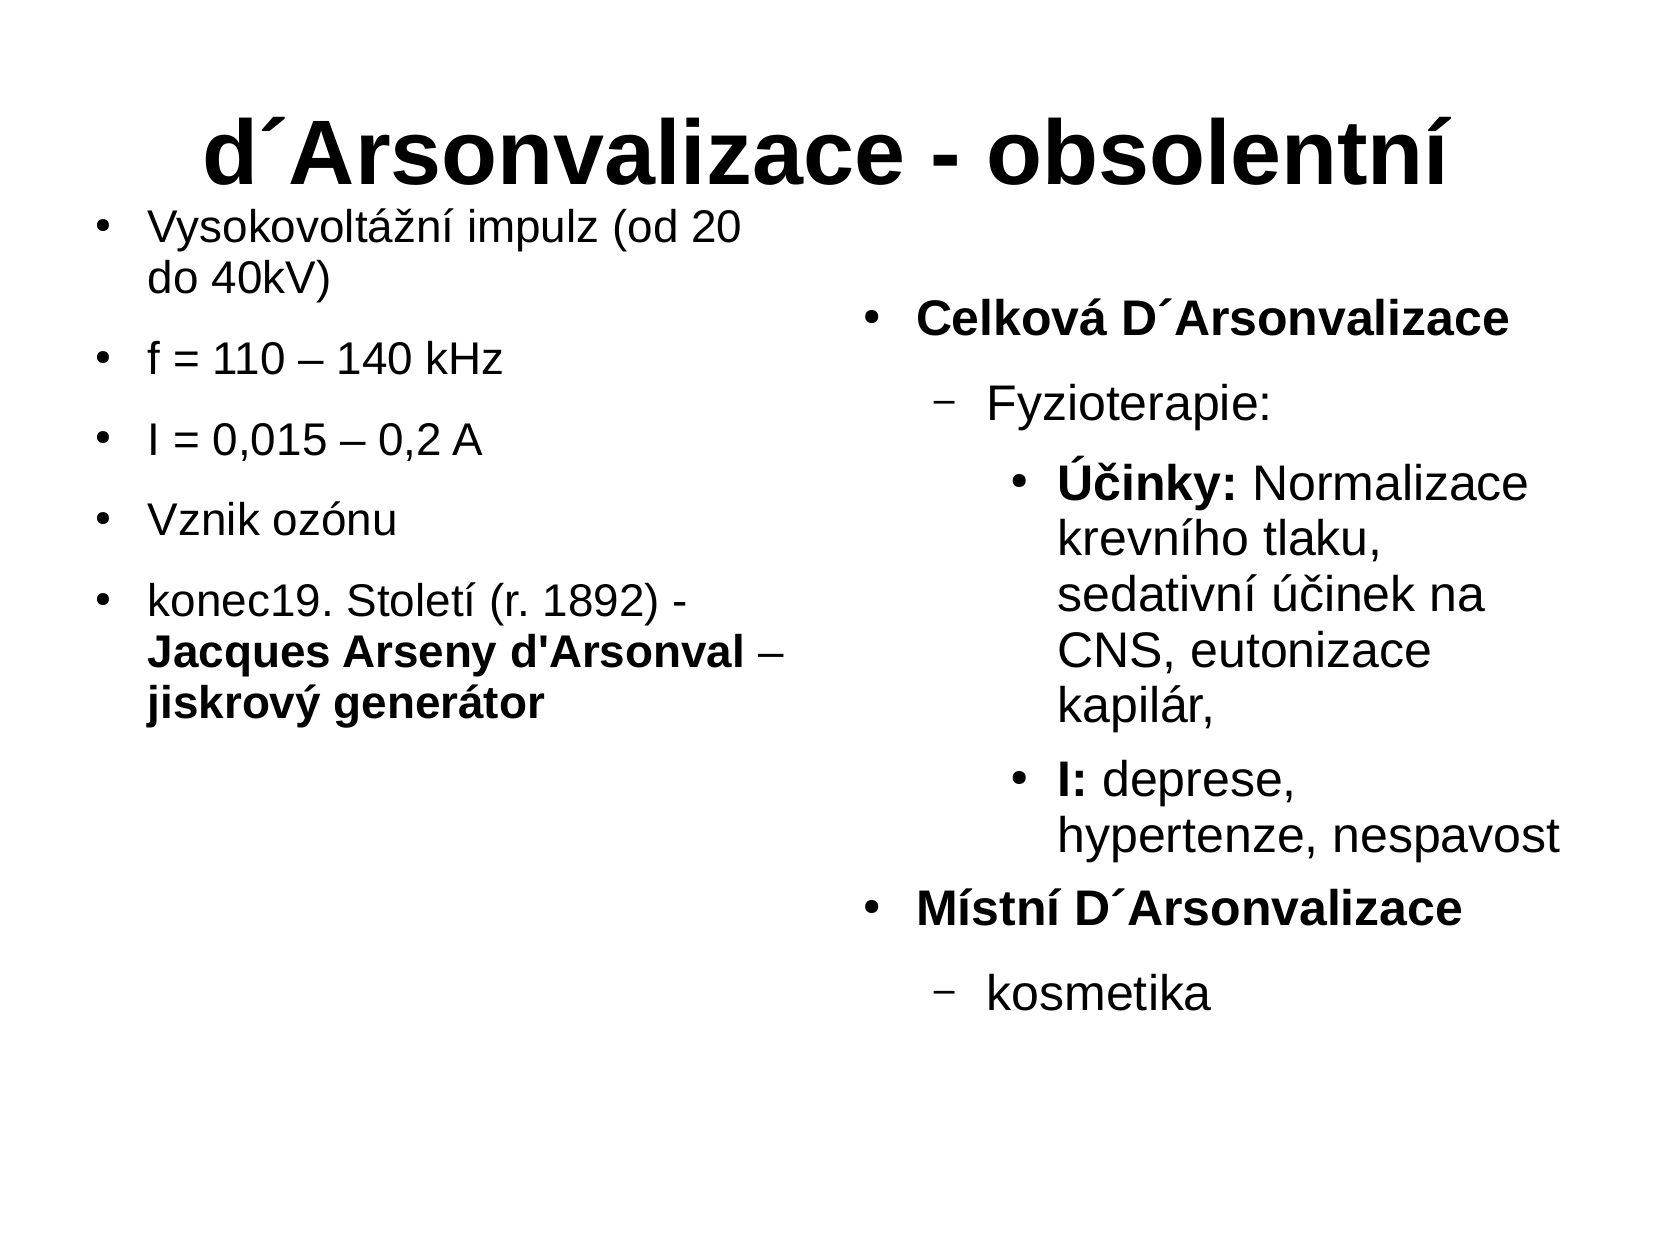

# d´Arsonvalizace - obsolentní
Vysokovoltážní impulz (od 20 do 40kV)
f = 110 – 140 kHz
I = 0,015 – 0,2 A
Vznik ozónu
konec19. Století (r. 1892) - Jacques Arseny d'Arsonval – jiskrový generátor
Celková D´Arsonvalizace
Fyzioterapie:
Účinky: Normalizace krevního tlaku, sedativní účinek na CNS, eutonizace kapilár,
I: deprese, hypertenze, nespavost
Místní D´Arsonvalizace
kosmetika